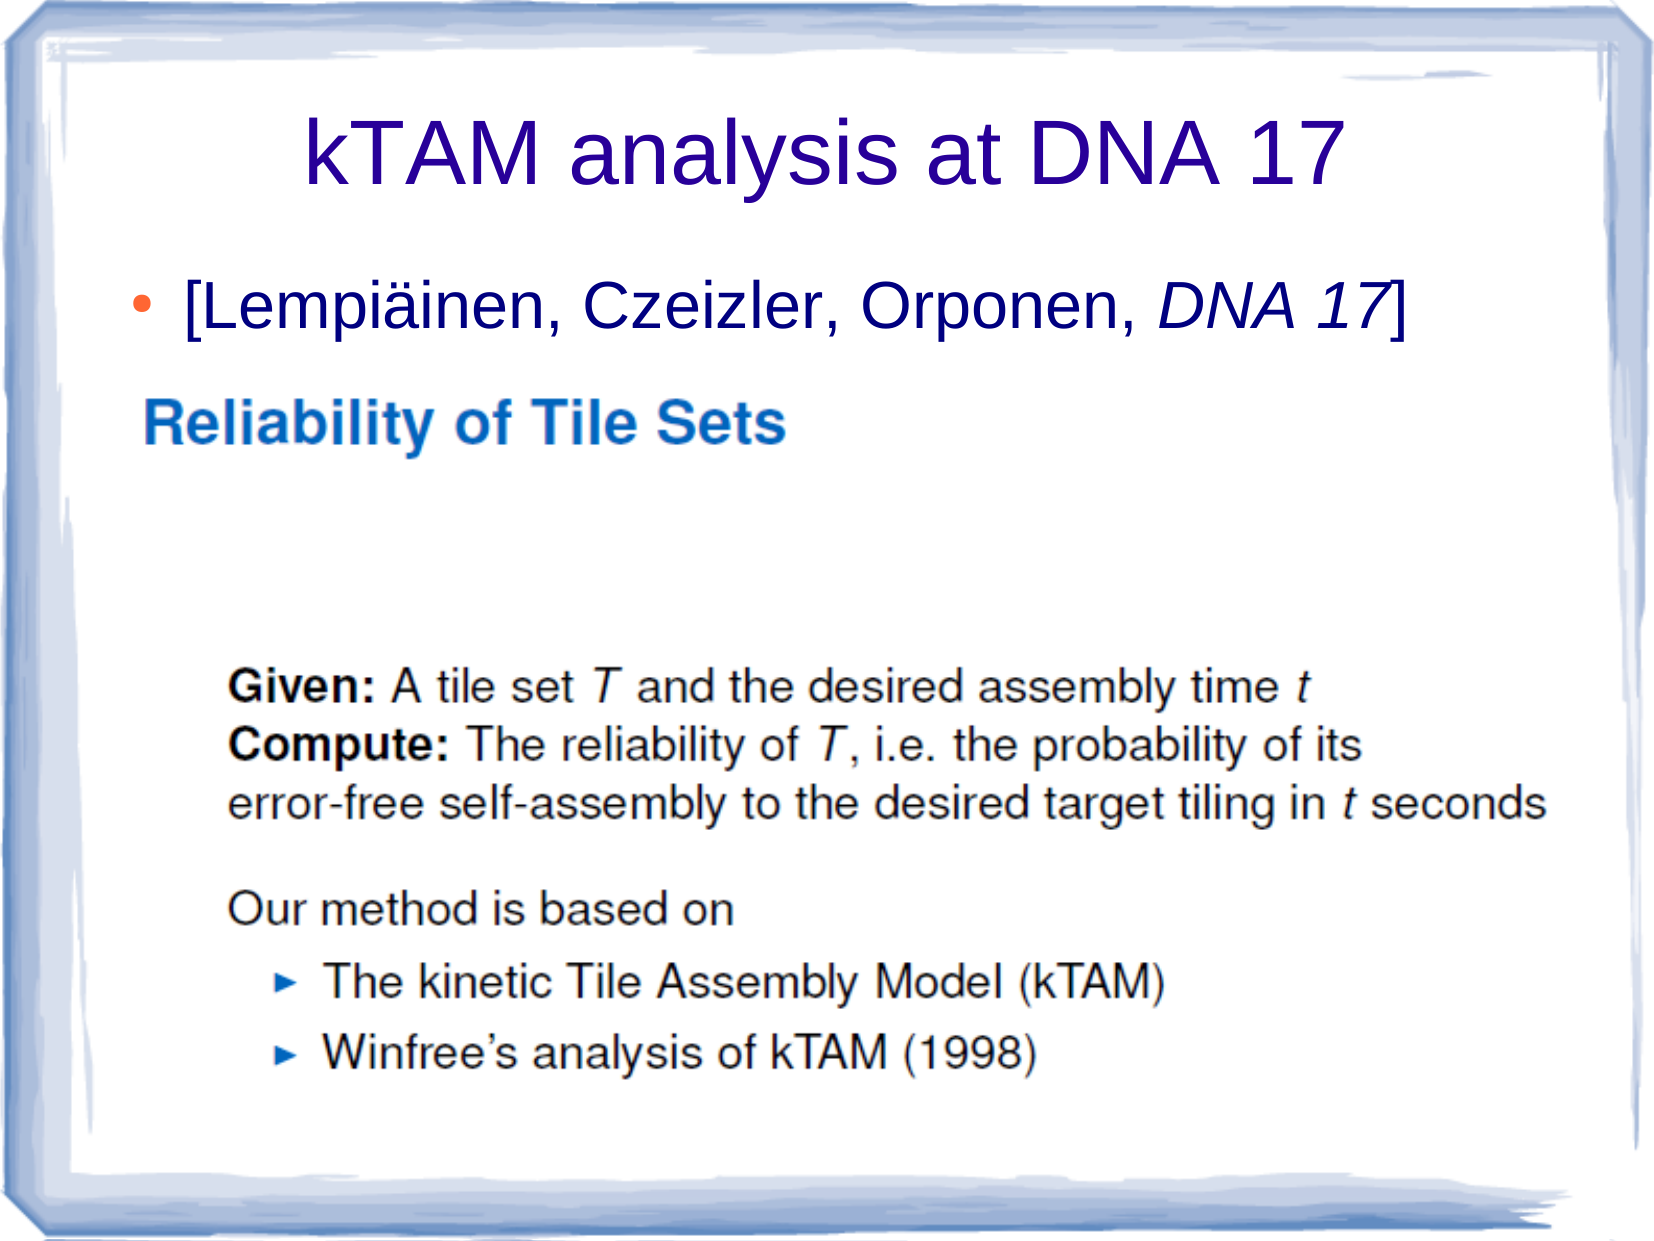

# kTAM analysis at DNA 17
[Lempiäinen, Czeizler, Orponen, DNA 17]